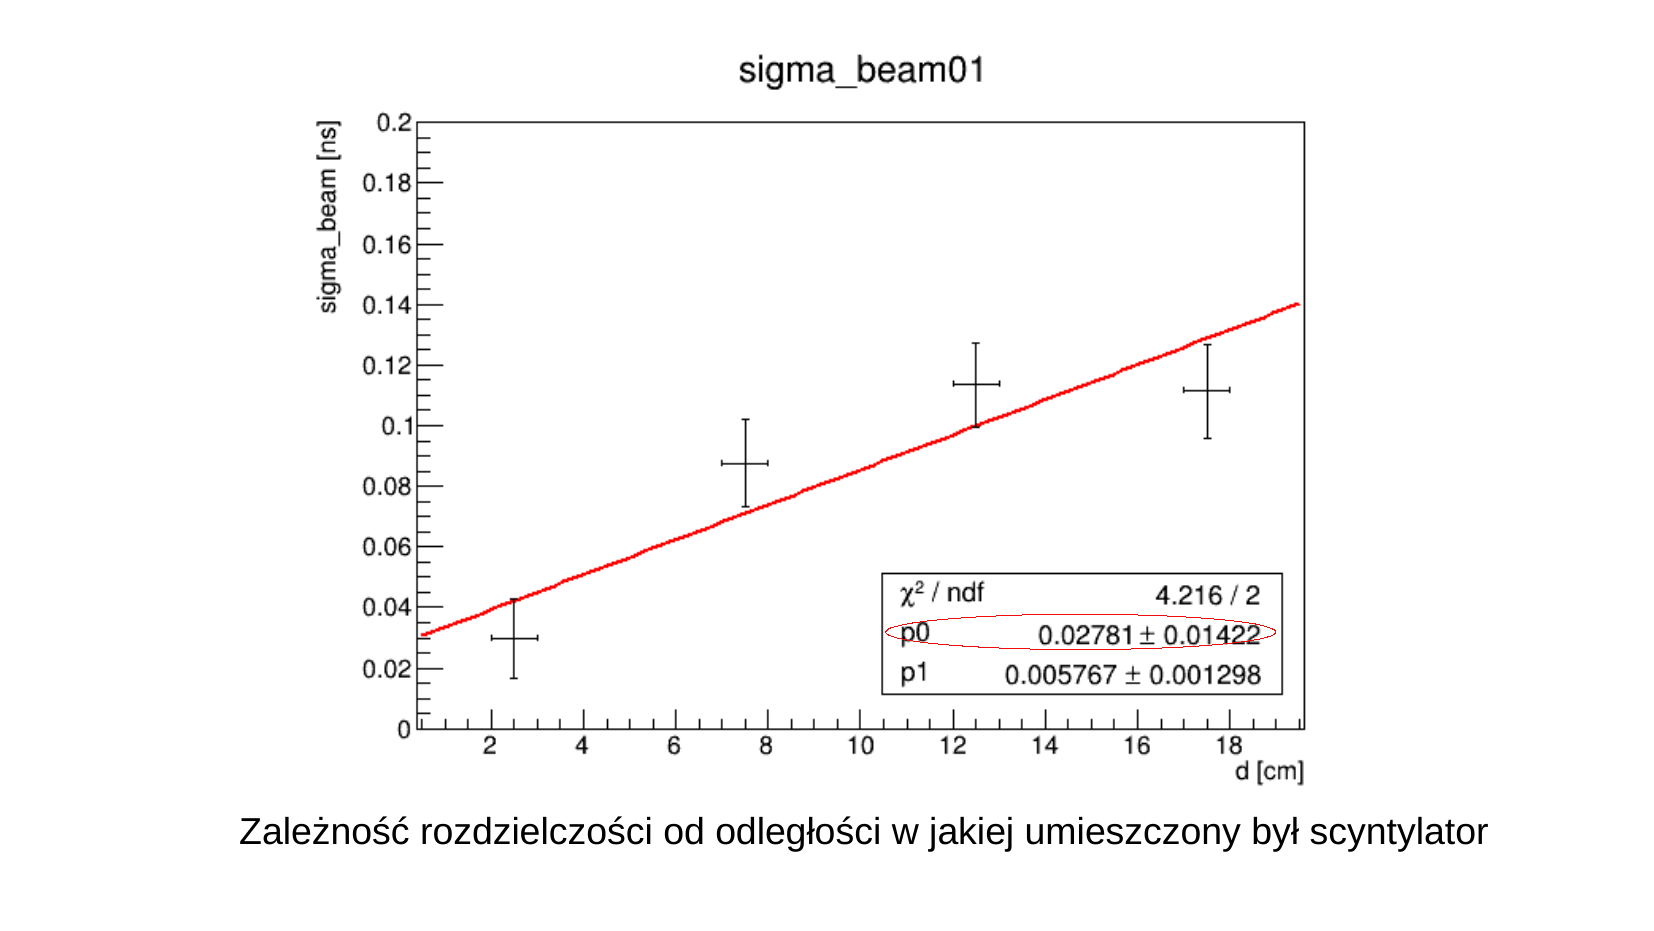

Zależność rozdzielczości od odległości w jakiej umieszczony był scyntylator